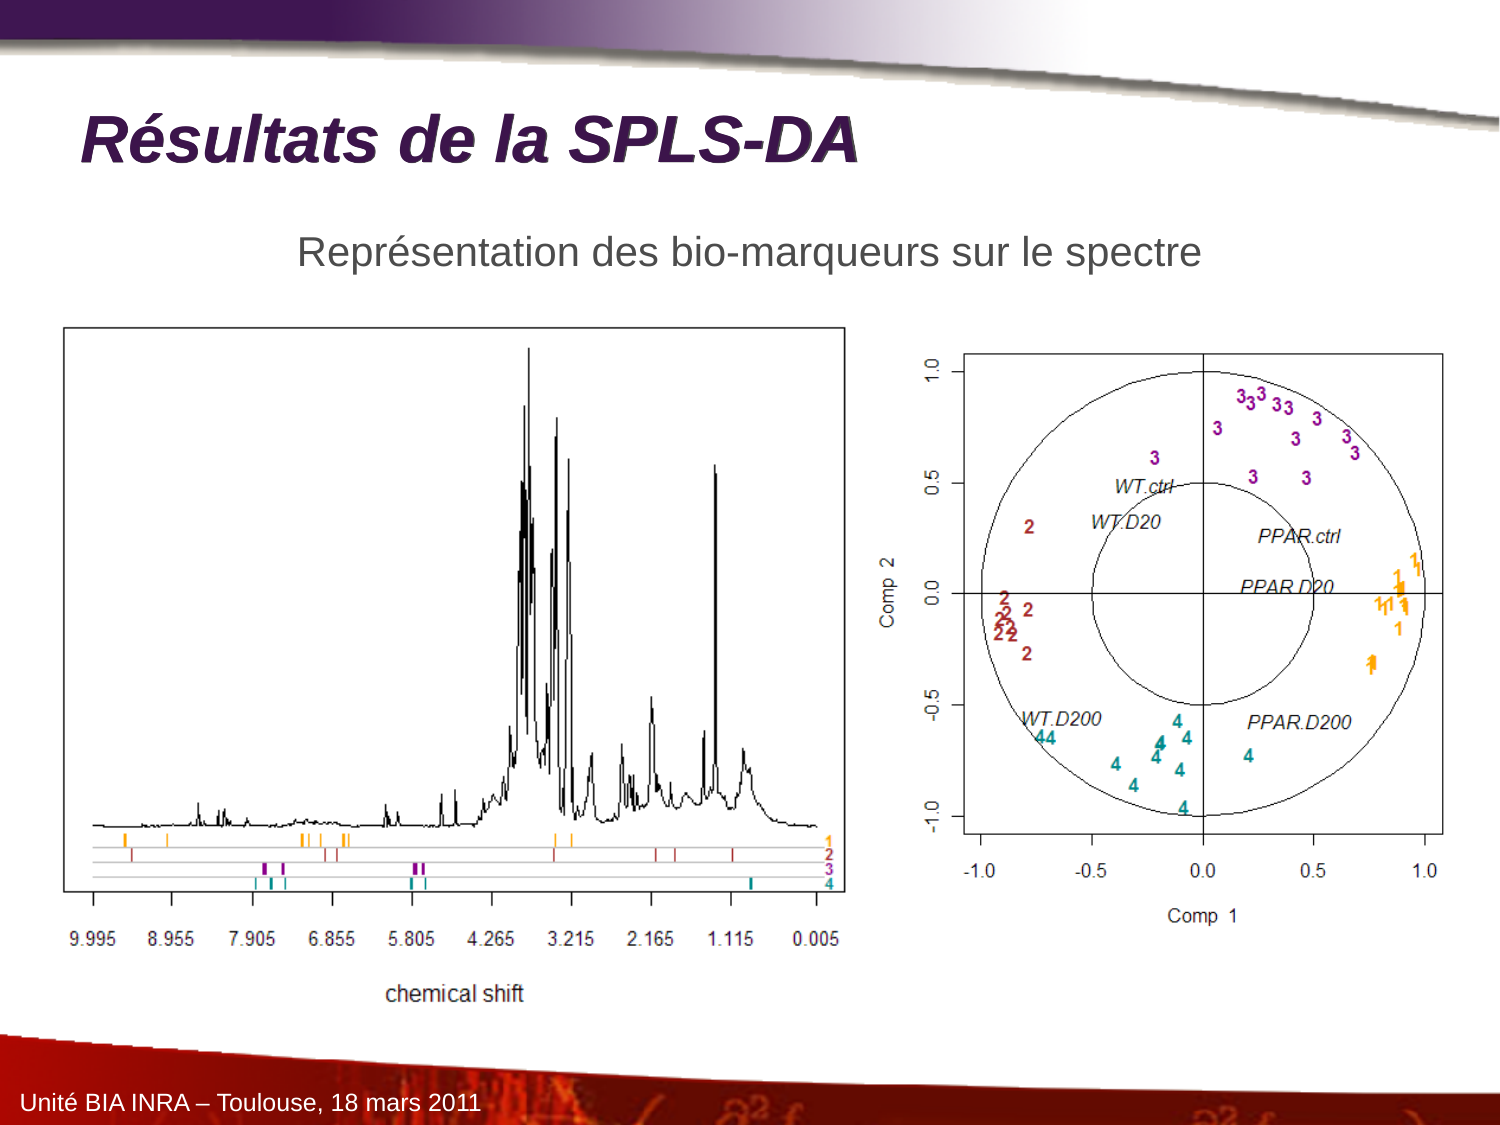

# Résultats de la SPLS-DA
Représentation des bio-marqueurs sur le spectre